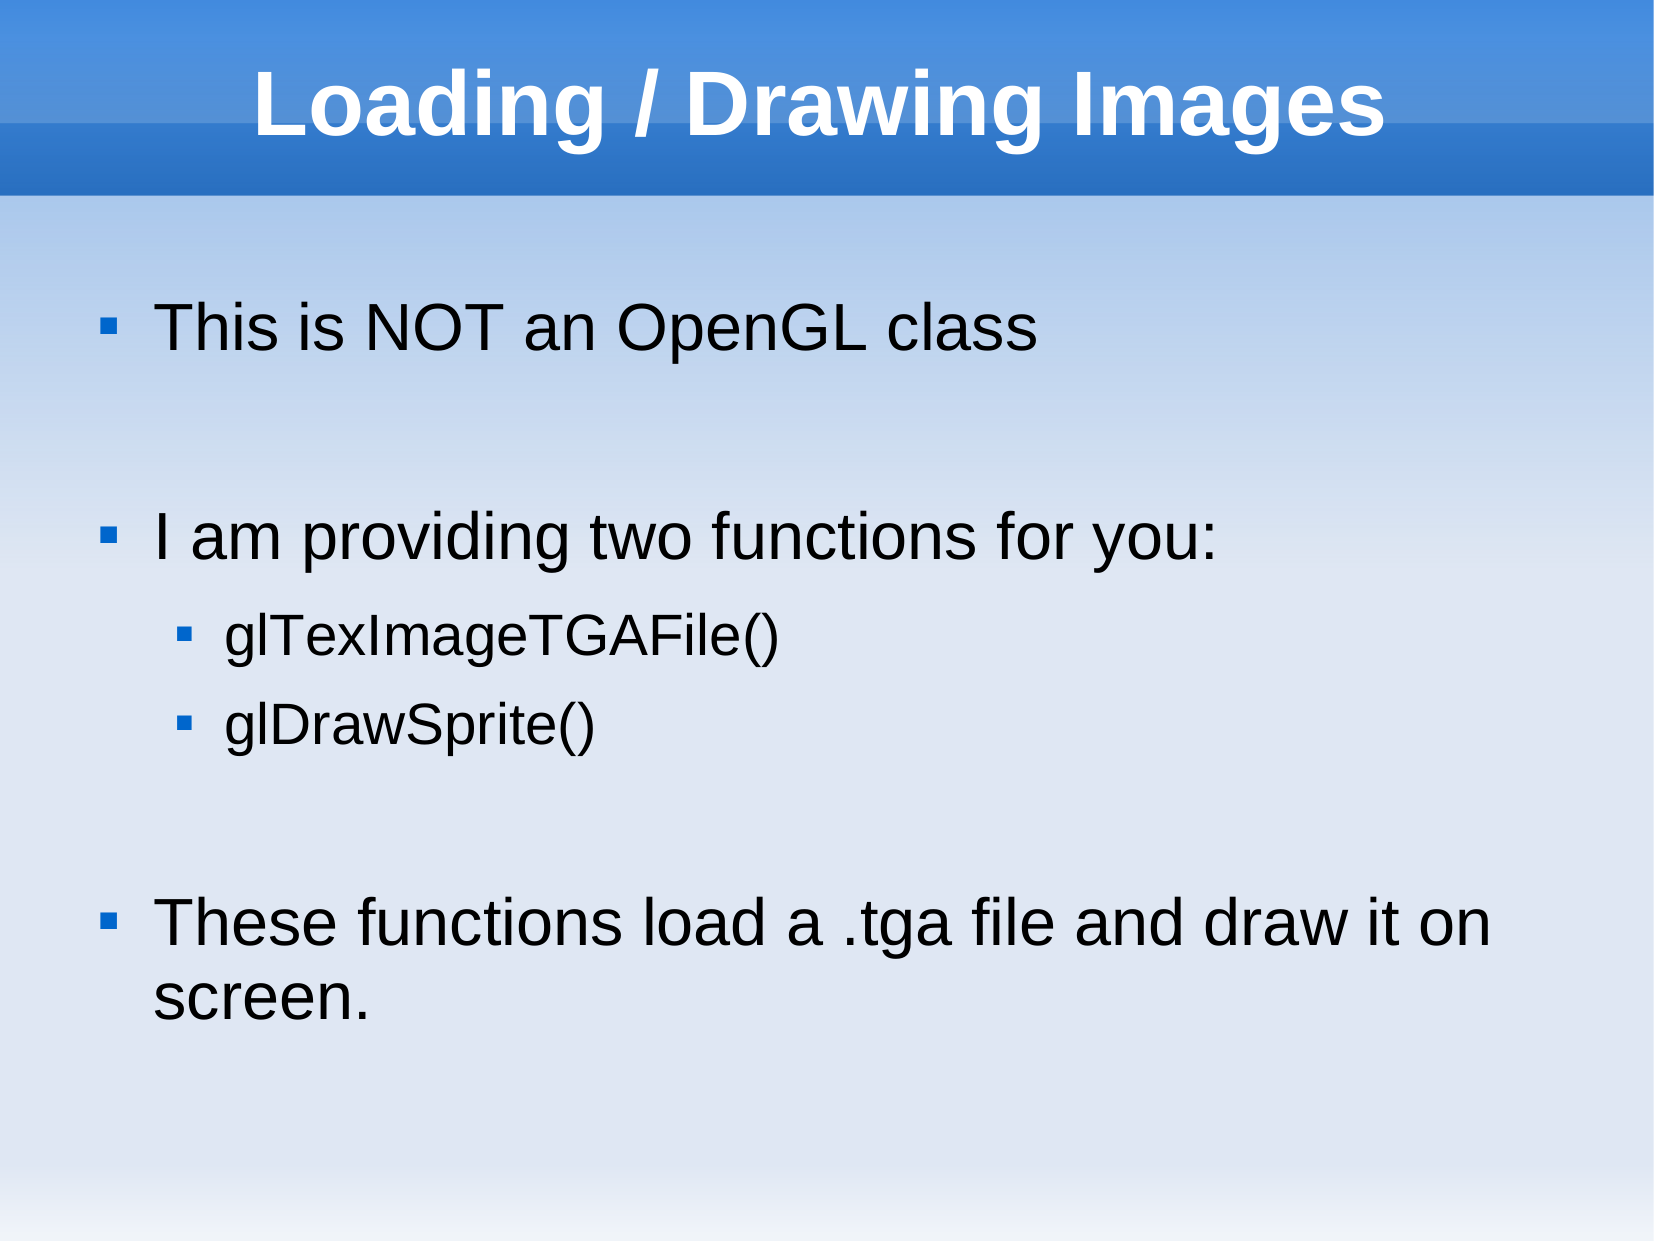

# Loading / Drawing Images
This is NOT an OpenGL class
I am providing two functions for you:
glTexImageTGAFile()
glDrawSprite()
These functions load a .tga file and draw it on screen.